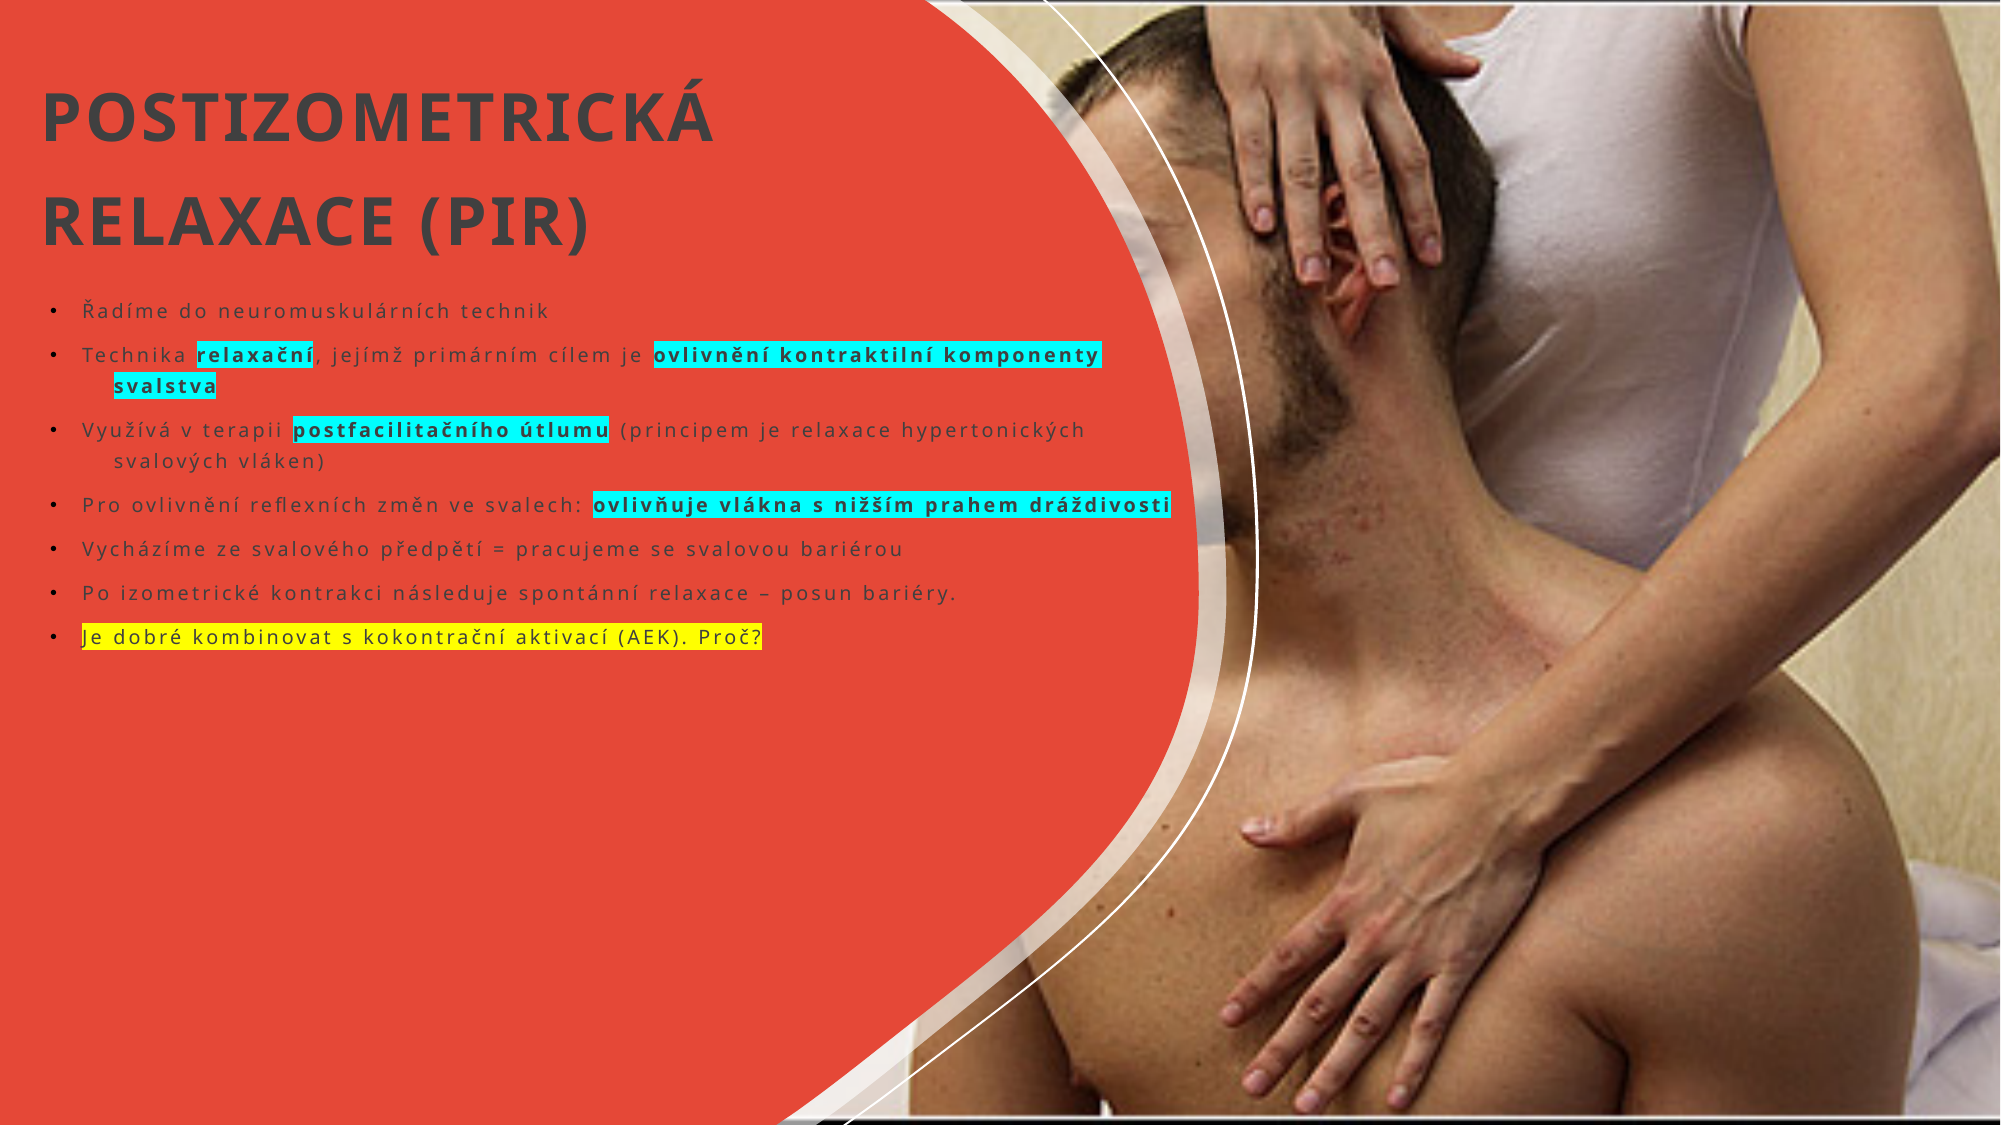

# POSTIZOMETRICKÁ RELAXACE (PIR)
Řadíme do neuromuskulárních technik
Technika relaxační, jejímž primárním cílem je ovlivnění kontraktilní komponenty svalstva
Využívá v terapii postfacilitačního útlumu (principem je relaxace hypertonických svalových vláken)
Pro ovlivnění reflexních změn ve svalech: ovlivňuje vlákna s nižším prahem dráždivosti
Vycházíme ze svalového předpětí = pracujeme se svalovou bariérou
Po izometrické kontrakci následuje spontánní relaxace – posun bariéry.
Je dobré kombinovat s kokontrační aktivací (AEK). Proč?